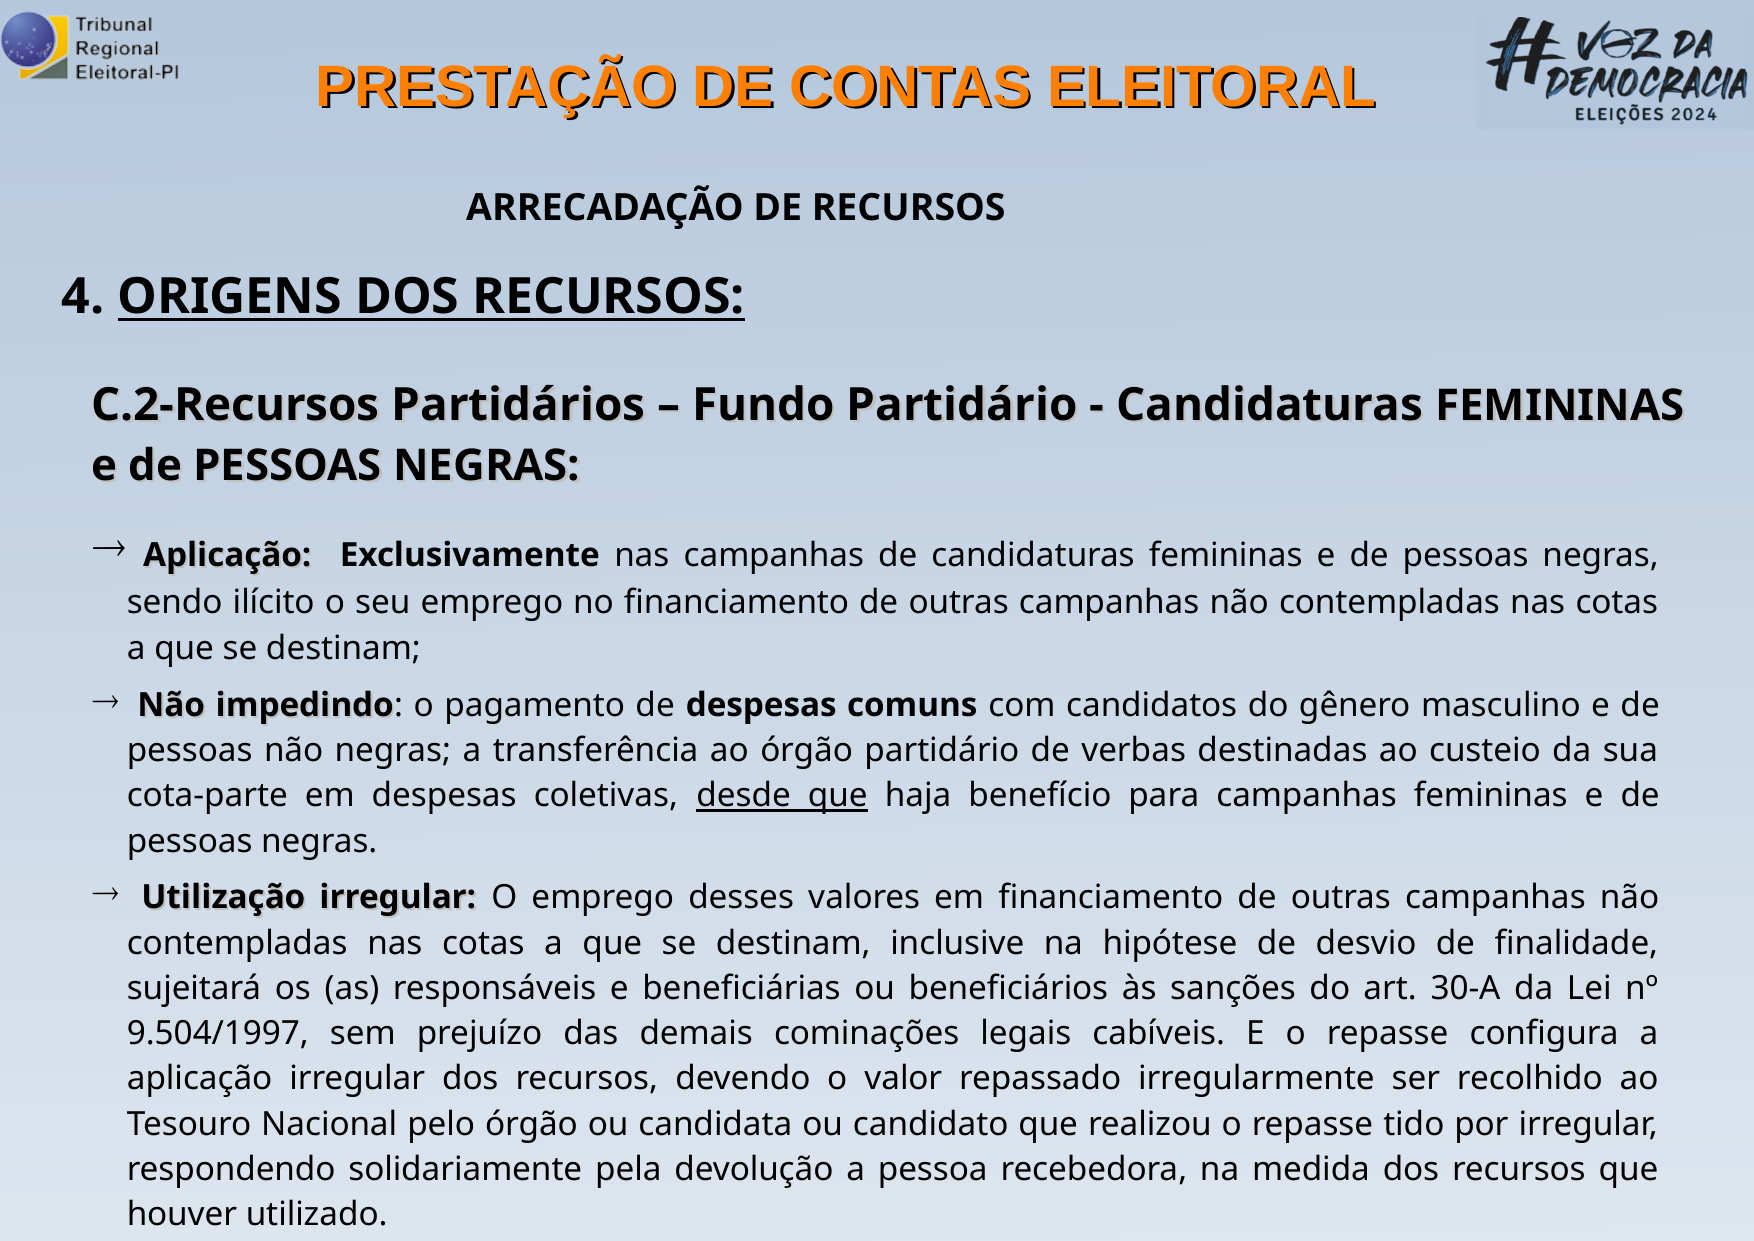

# PRESTAÇÃO DE CONTAS ELEITORAL
ARRECADAÇÃO DE RECURSOS
ORIGENS DOS RECURSOS:
C.2-Recursos Partidários – Fundo Partidário - Candidaturas FEMININAS e de PESSOAS NEGRAS:
 Aplicação: Exclusivamente nas campanhas de candidaturas femininas e de pessoas negras, sendo ilícito o seu emprego no financiamento de outras campanhas não contempladas nas cotas a que se destinam;
 Não impedindo: o pagamento de despesas comuns com candidatos do gênero masculino e de pessoas não negras; a transferência ao órgão partidário de verbas destinadas ao custeio da sua cota-parte em despesas coletivas, desde que haja benefício para campanhas femininas e de pessoas negras.
 Utilização irregular: O emprego desses valores em financiamento de outras campanhas não contempladas nas cotas a que se destinam, inclusive na hipótese de desvio de finalidade, sujeitará os (as) responsáveis e beneficiárias ou beneficiários às sanções do art. 30-A da Lei nº 9.504/1997, sem prejuízo das demais cominações legais cabíveis. E o repasse configura a aplicação irregular dos recursos, devendo o valor repassado irregularmente ser recolhido ao Tesouro Nacional pelo órgão ou candidata ou candidato que realizou o repasse tido por irregular, respondendo solidariamente pela devolução a pessoa recebedora, na medida dos recursos que houver utilizado.